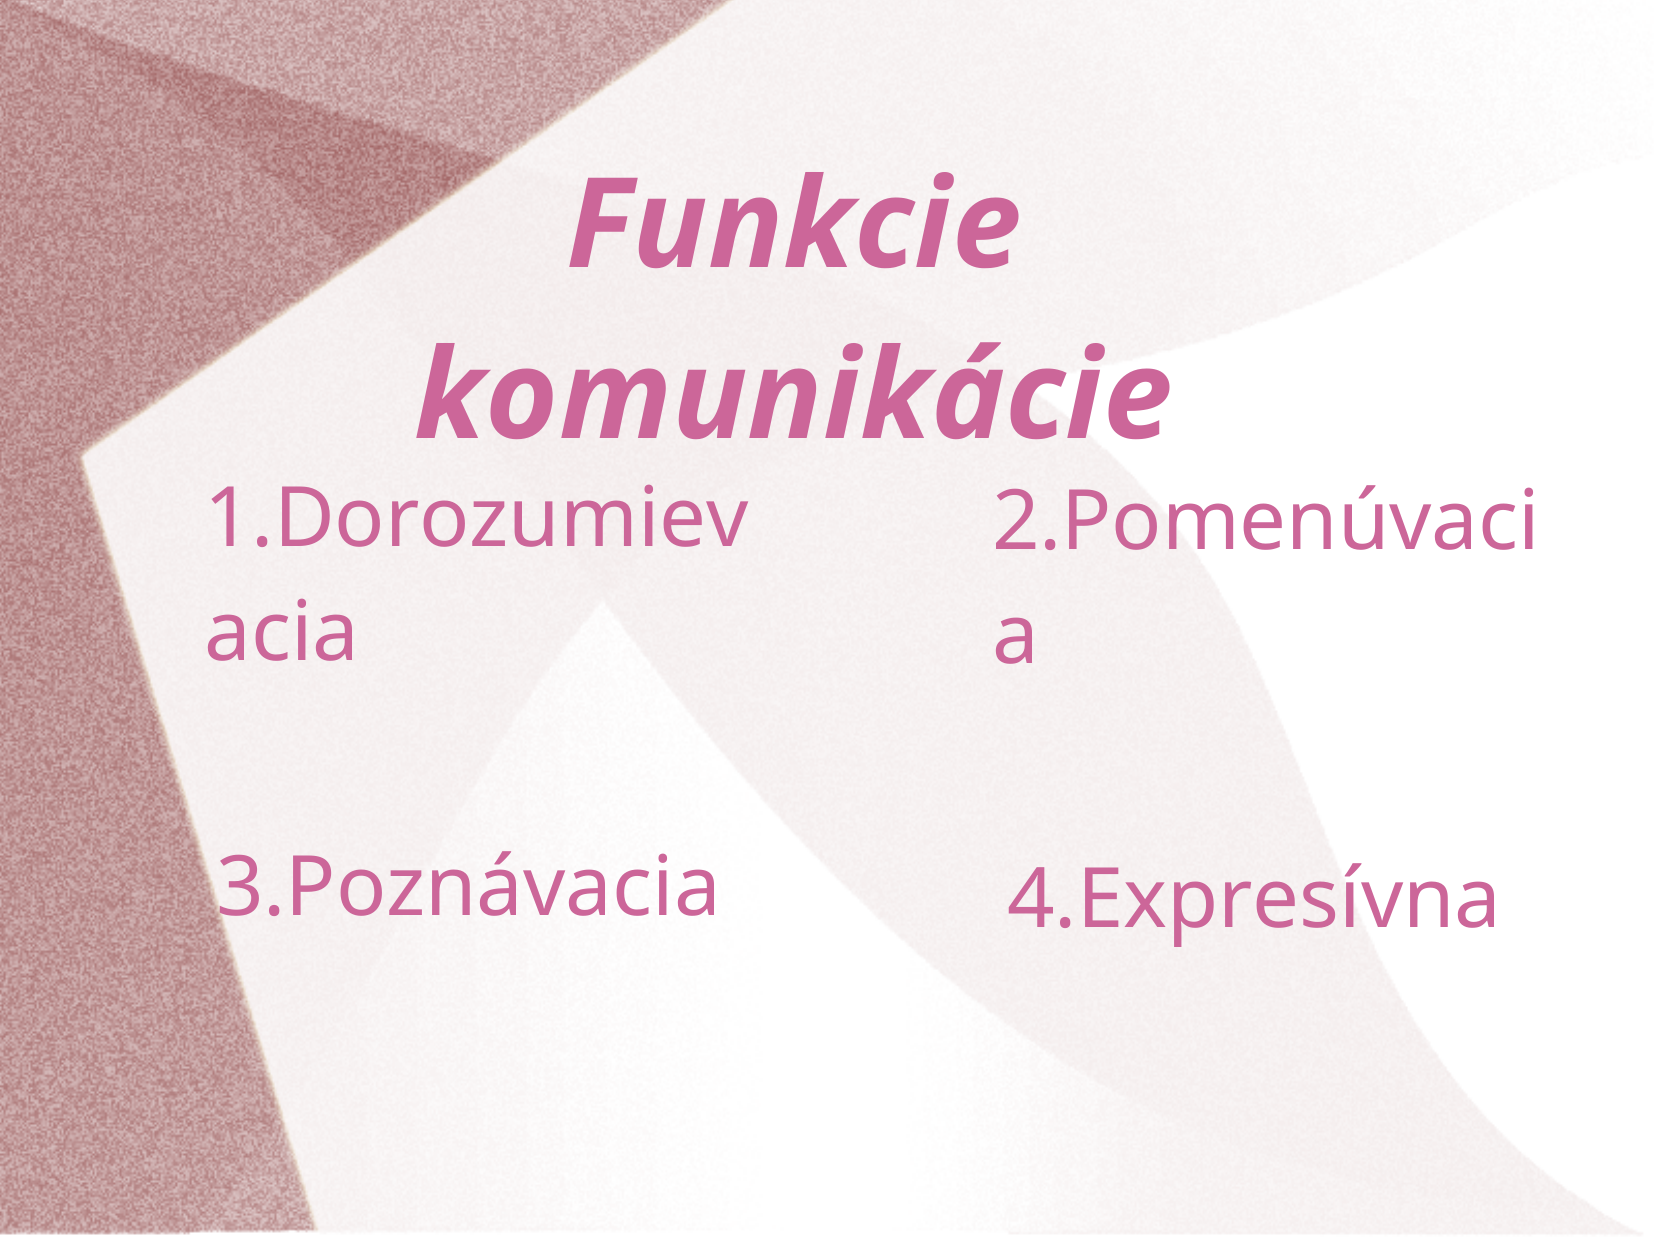

# Funkcie komunikácie
1.Dorozumievacia
2.Pomenúvacia
3.Poznávacia
4.Expresívna